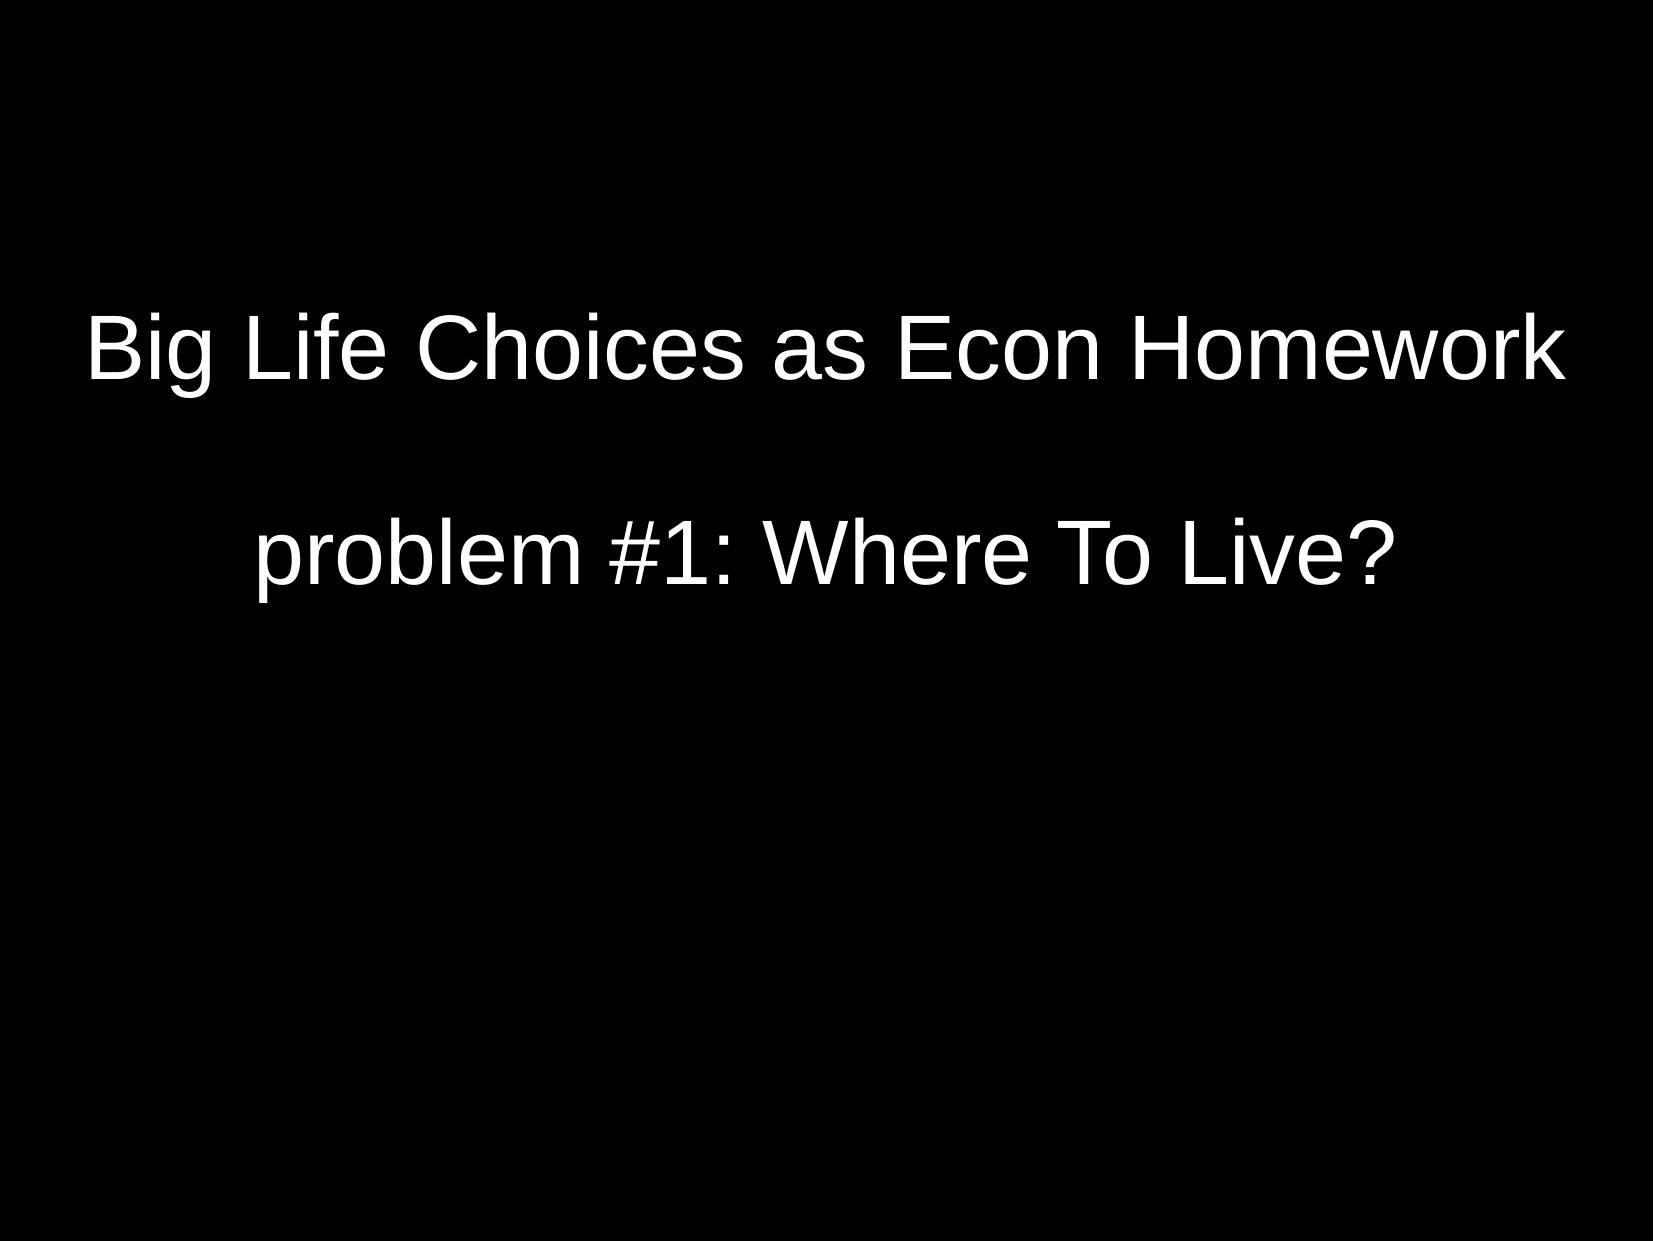

# Big Life Choices as Econ Homework problem #1: Where To Live?